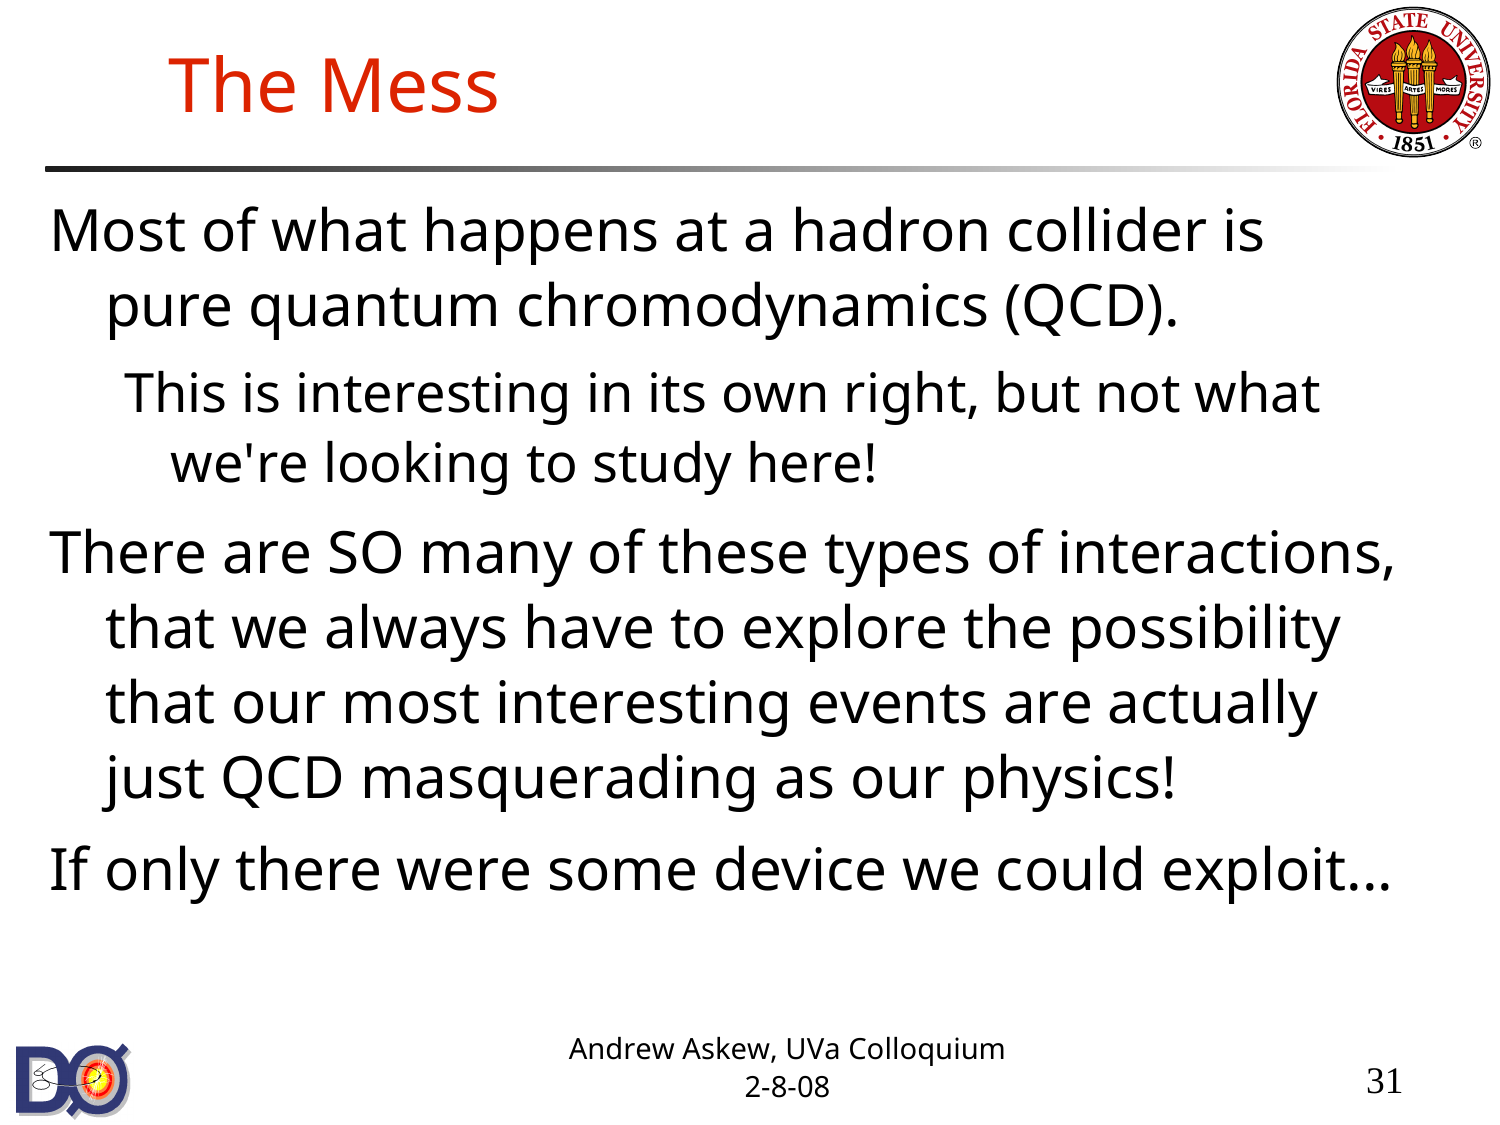

# The Mess
Most of what happens at a hadron collider is pure quantum chromodynamics (QCD).
This is interesting in its own right, but not what we're looking to study here!
There are SO many of these types of interactions, that we always have to explore the possibility that our most interesting events are actually just QCD masquerading as our physics!
If only there were some device we could exploit...